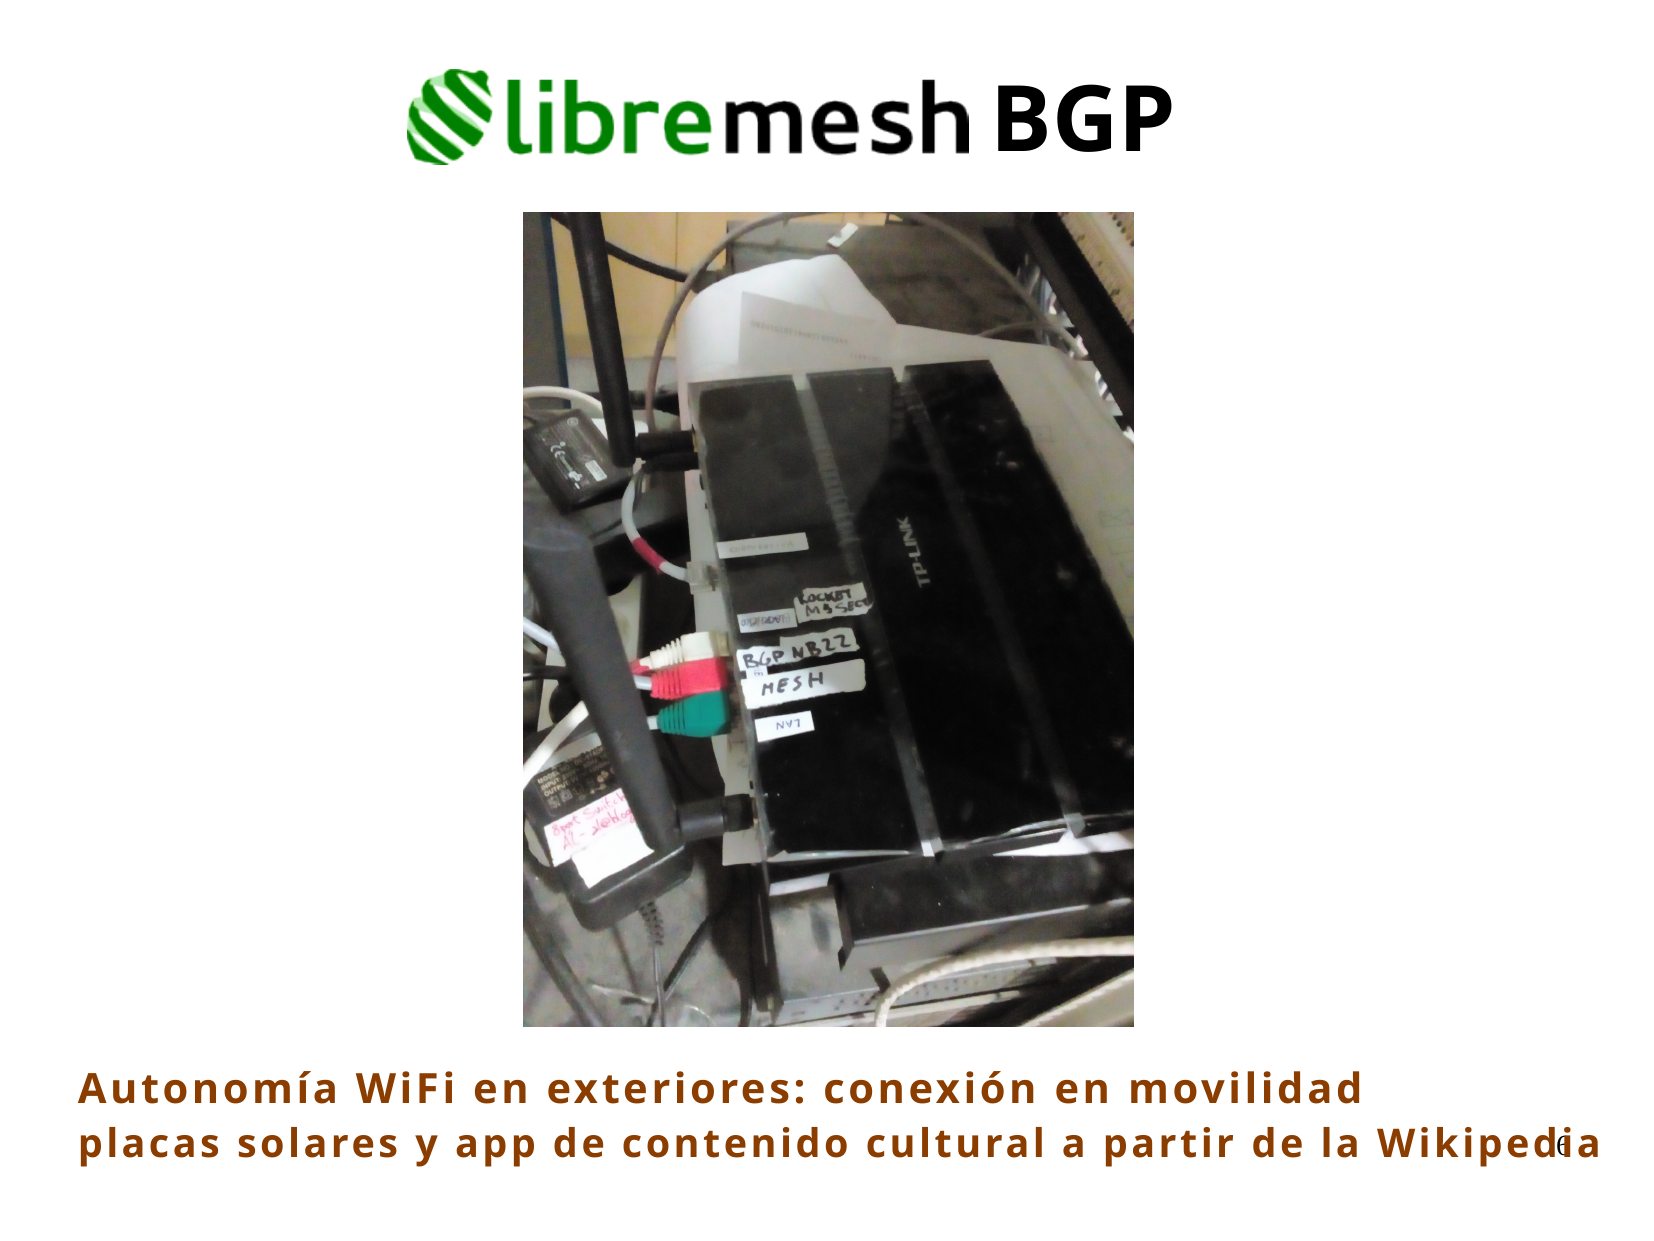

# BGP
Autonomía WiFi en exteriores: conexión en movilidad
placas solares y app de contenido cultural a partir de la Wikipedia
6